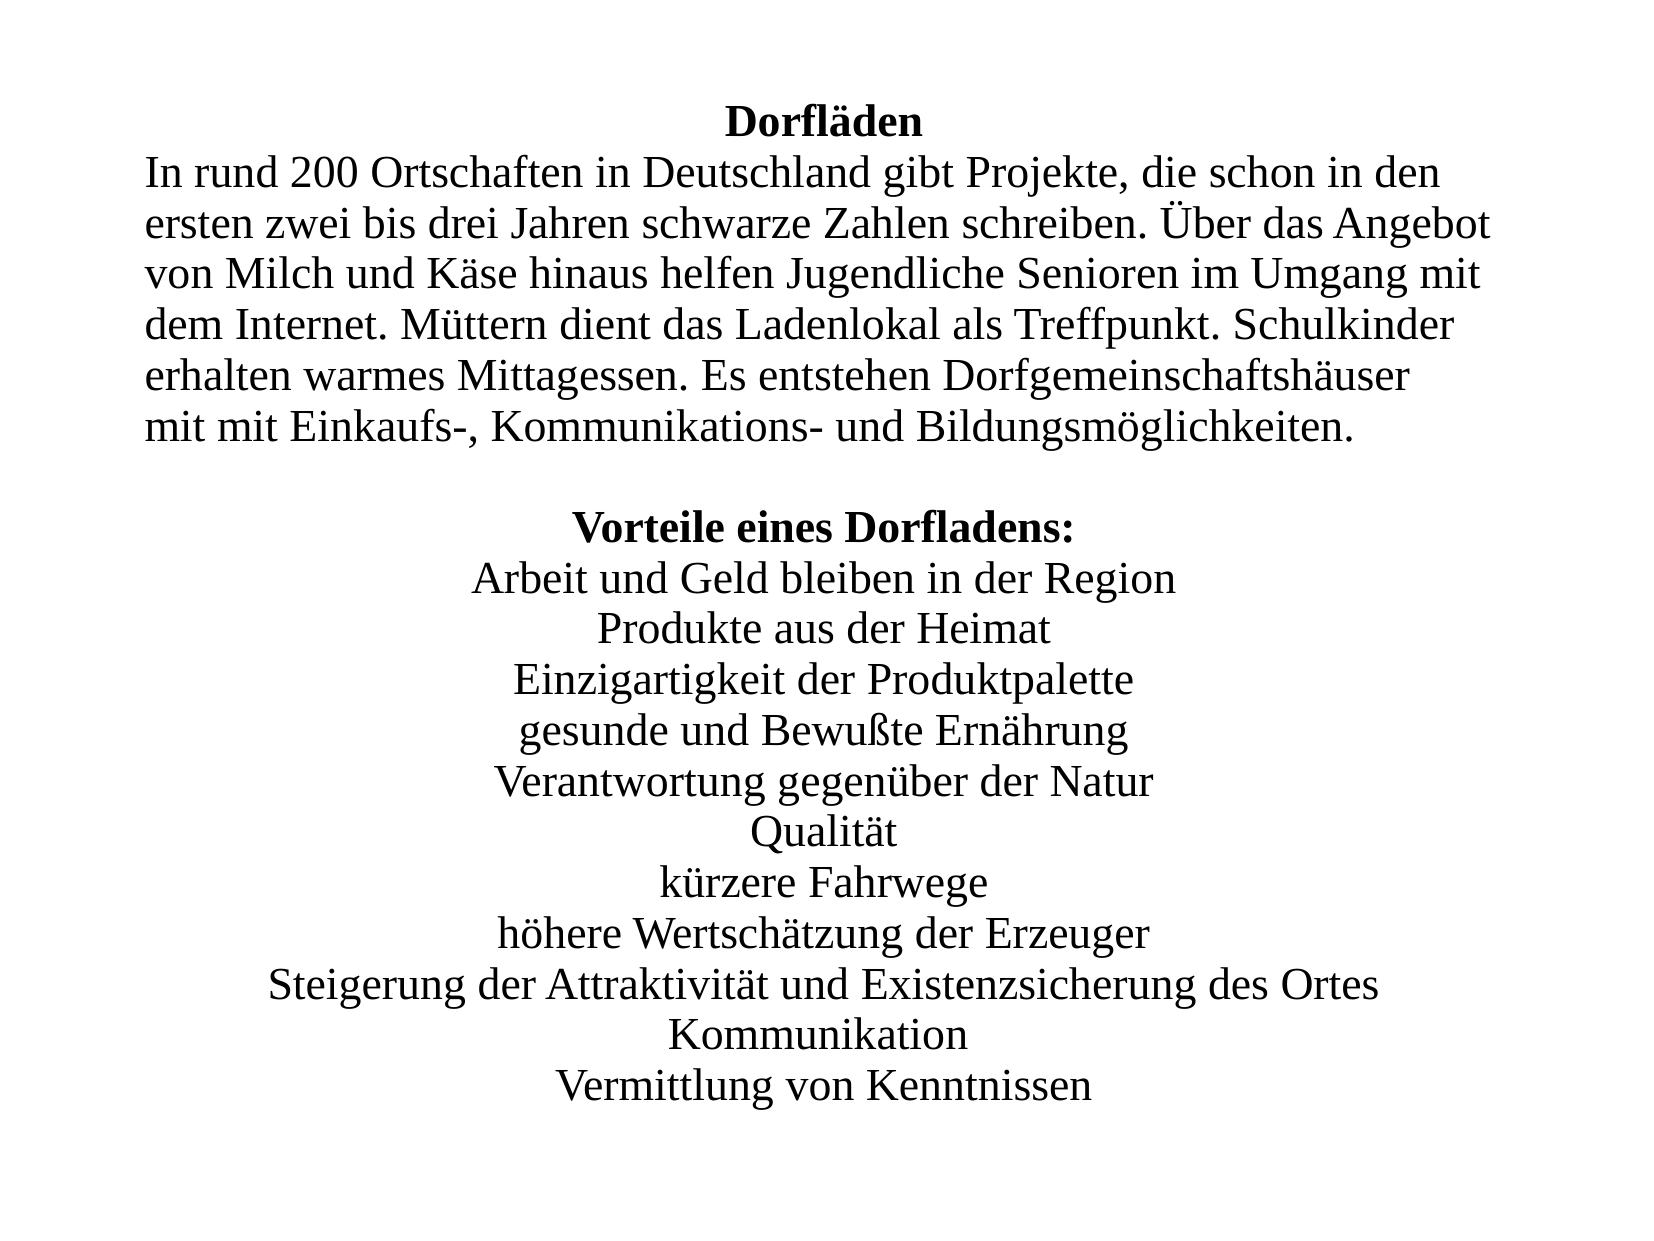

Dorfläden
In rund 200 Ortschaften in Deutschland gibt Projekte, die schon in den
ersten zwei bis drei Jahren schwarze Zahlen schreiben. Über das Angebot
von Milch und Käse hinaus helfen Jugendliche Senioren im Umgang mit
dem Internet. Müttern dient das Ladenlokal als Treffpunkt. Schulkinder
erhalten warmes Mittagessen. Es entstehen Dorfgemeinschaftshäuser
mit mit Einkaufs-, Kommunikations- und Bildungsmöglichkeiten.
Vorteile eines Dorfladens:
Arbeit und Geld bleiben in der Region
Produkte aus der Heimat
Einzigartigkeit der Produktpalette
gesunde und Bewußte Ernährung
Verantwortung gegenüber der Natur
Qualität
kürzere Fahrwege
höhere Wertschätzung der Erzeuger
Steigerung der Attraktivität und Existenzsicherung des Ortes
Kommunikation
Vermittlung von Kenntnissen